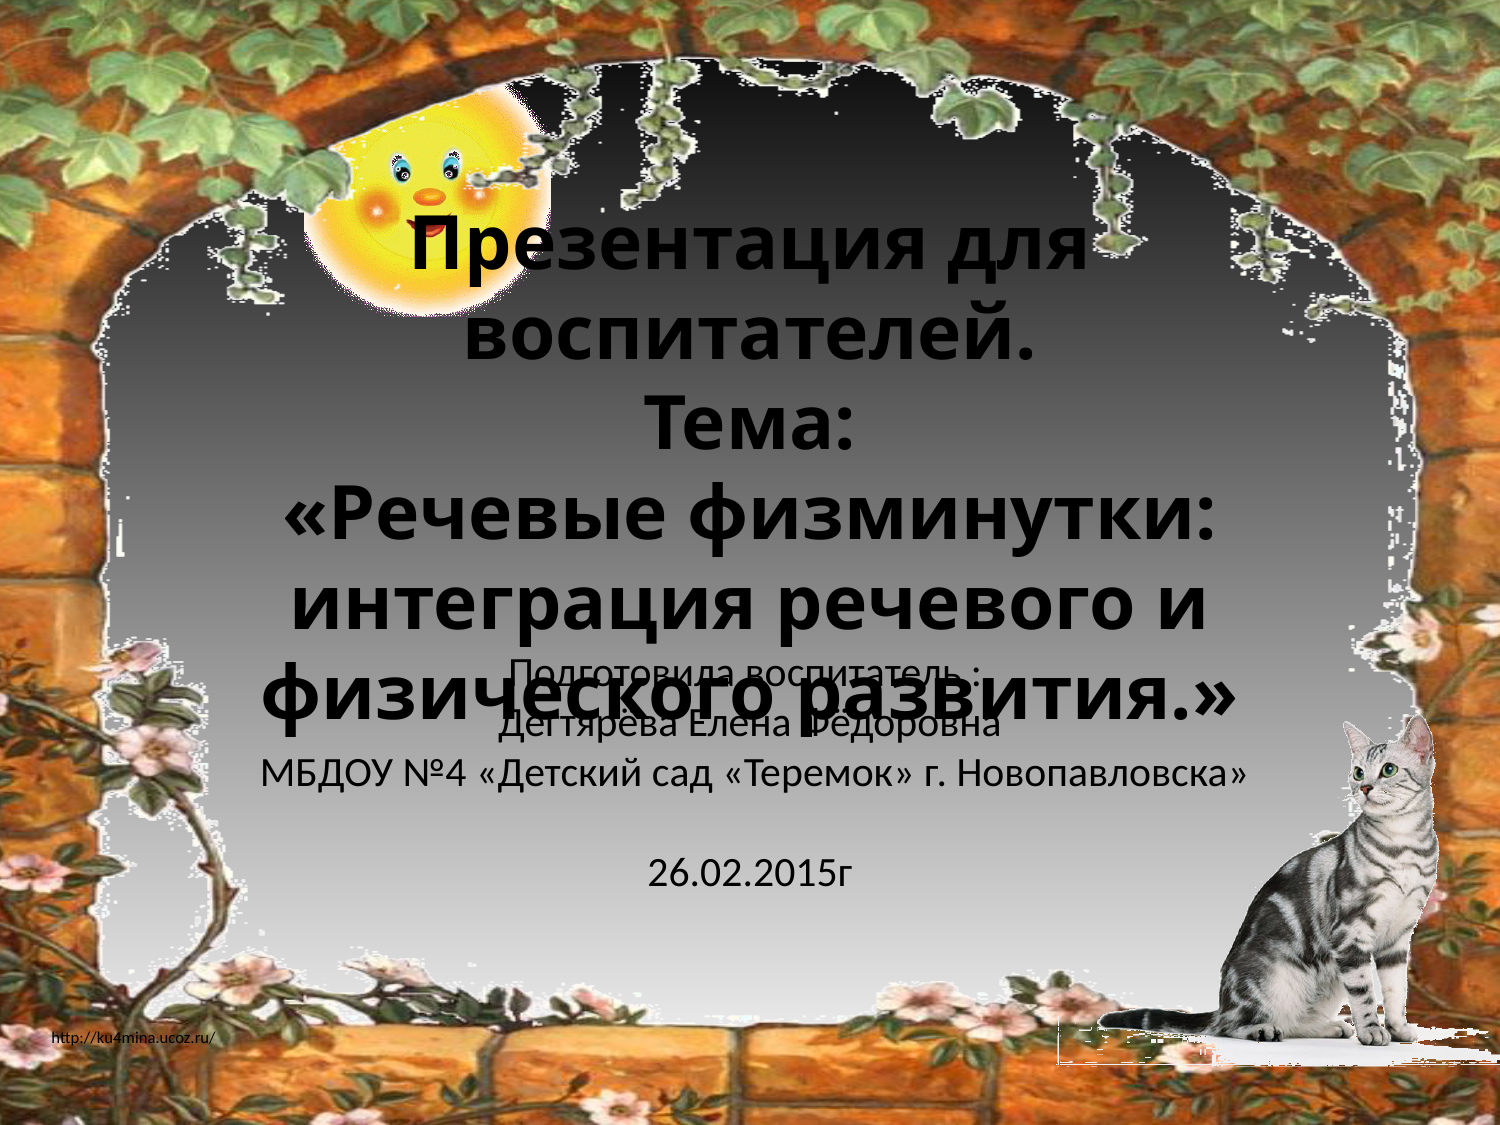

# Презентация для воспитателей. Тема: «Речевые физминутки: интеграция речевого и физического развития.»
Подготовила воспитатель :
Дегтярёва Елена Фёдоровна
 МБДОУ №4 «Детский сад «Теремок» г. Новопавловска»
26.02.2015г